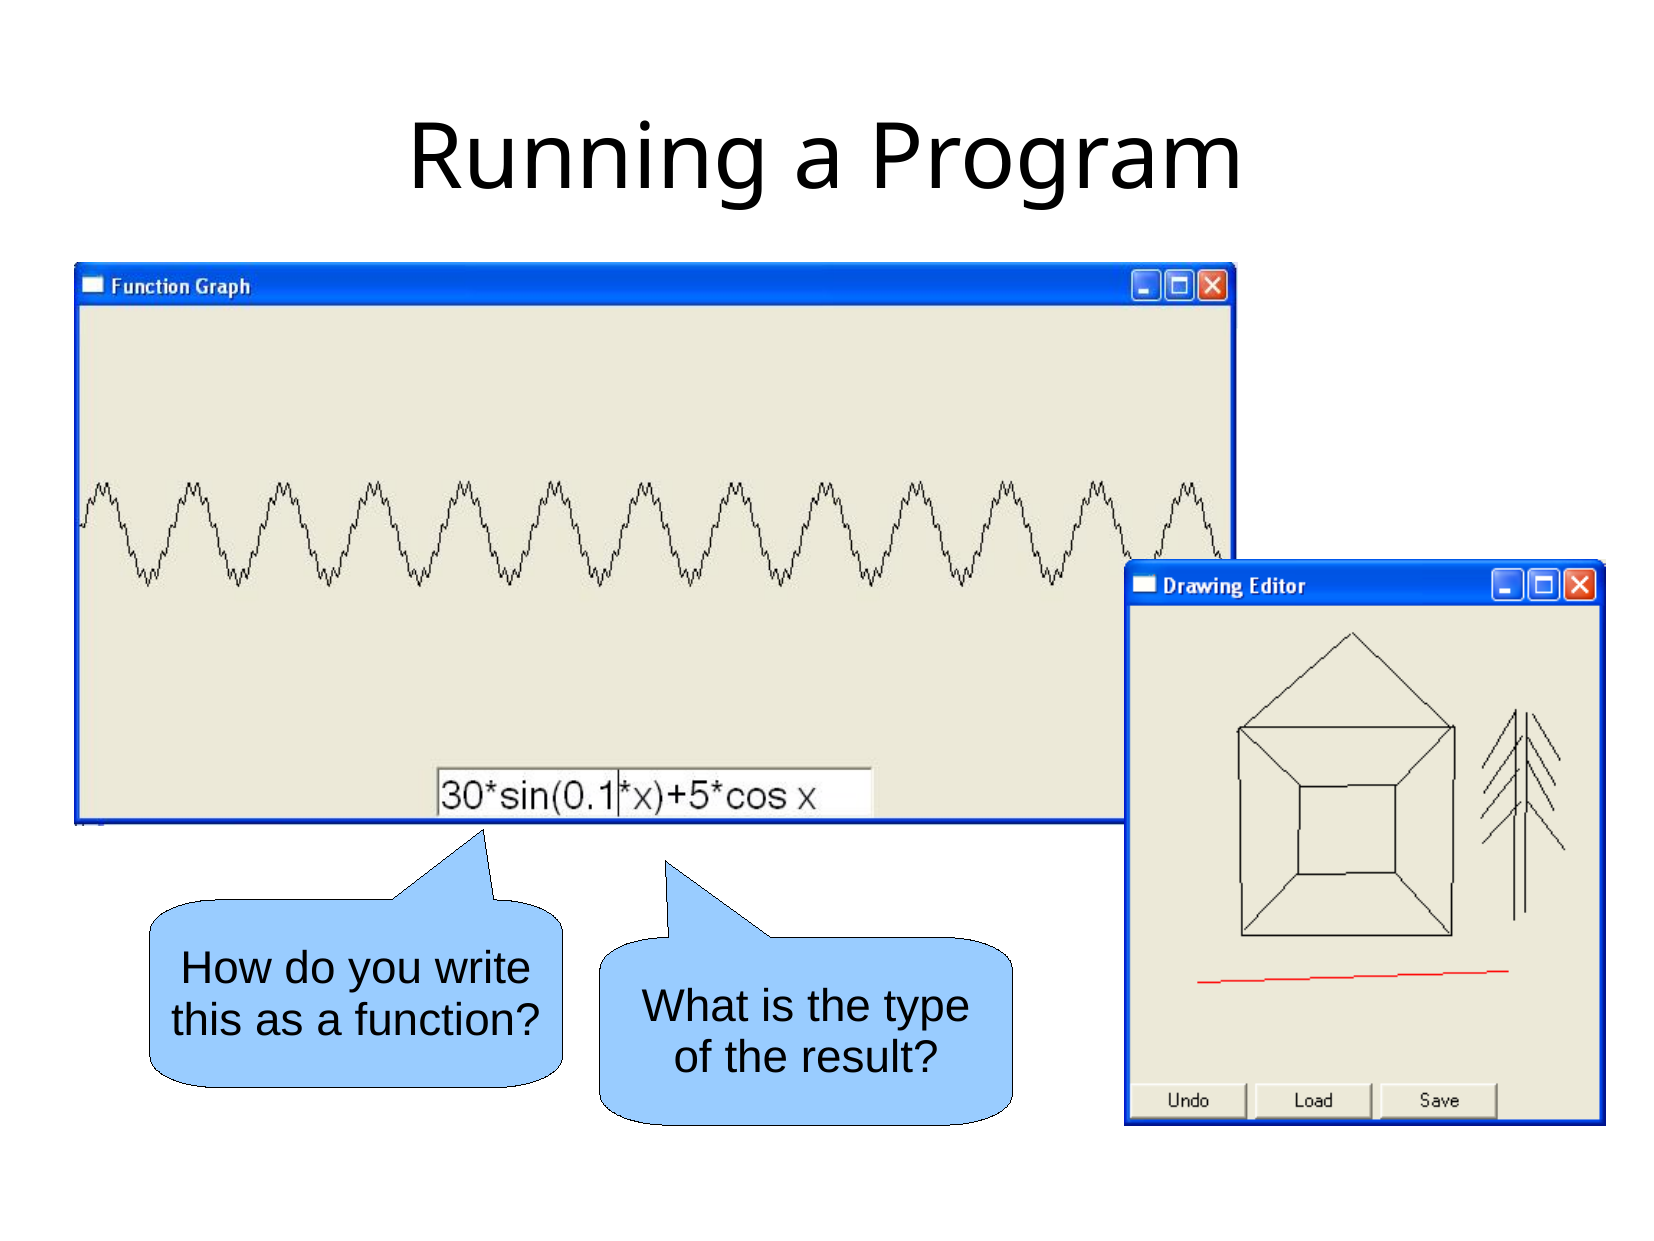

# Running a Program
How do you write
this as a function?
What is the type
of the result?